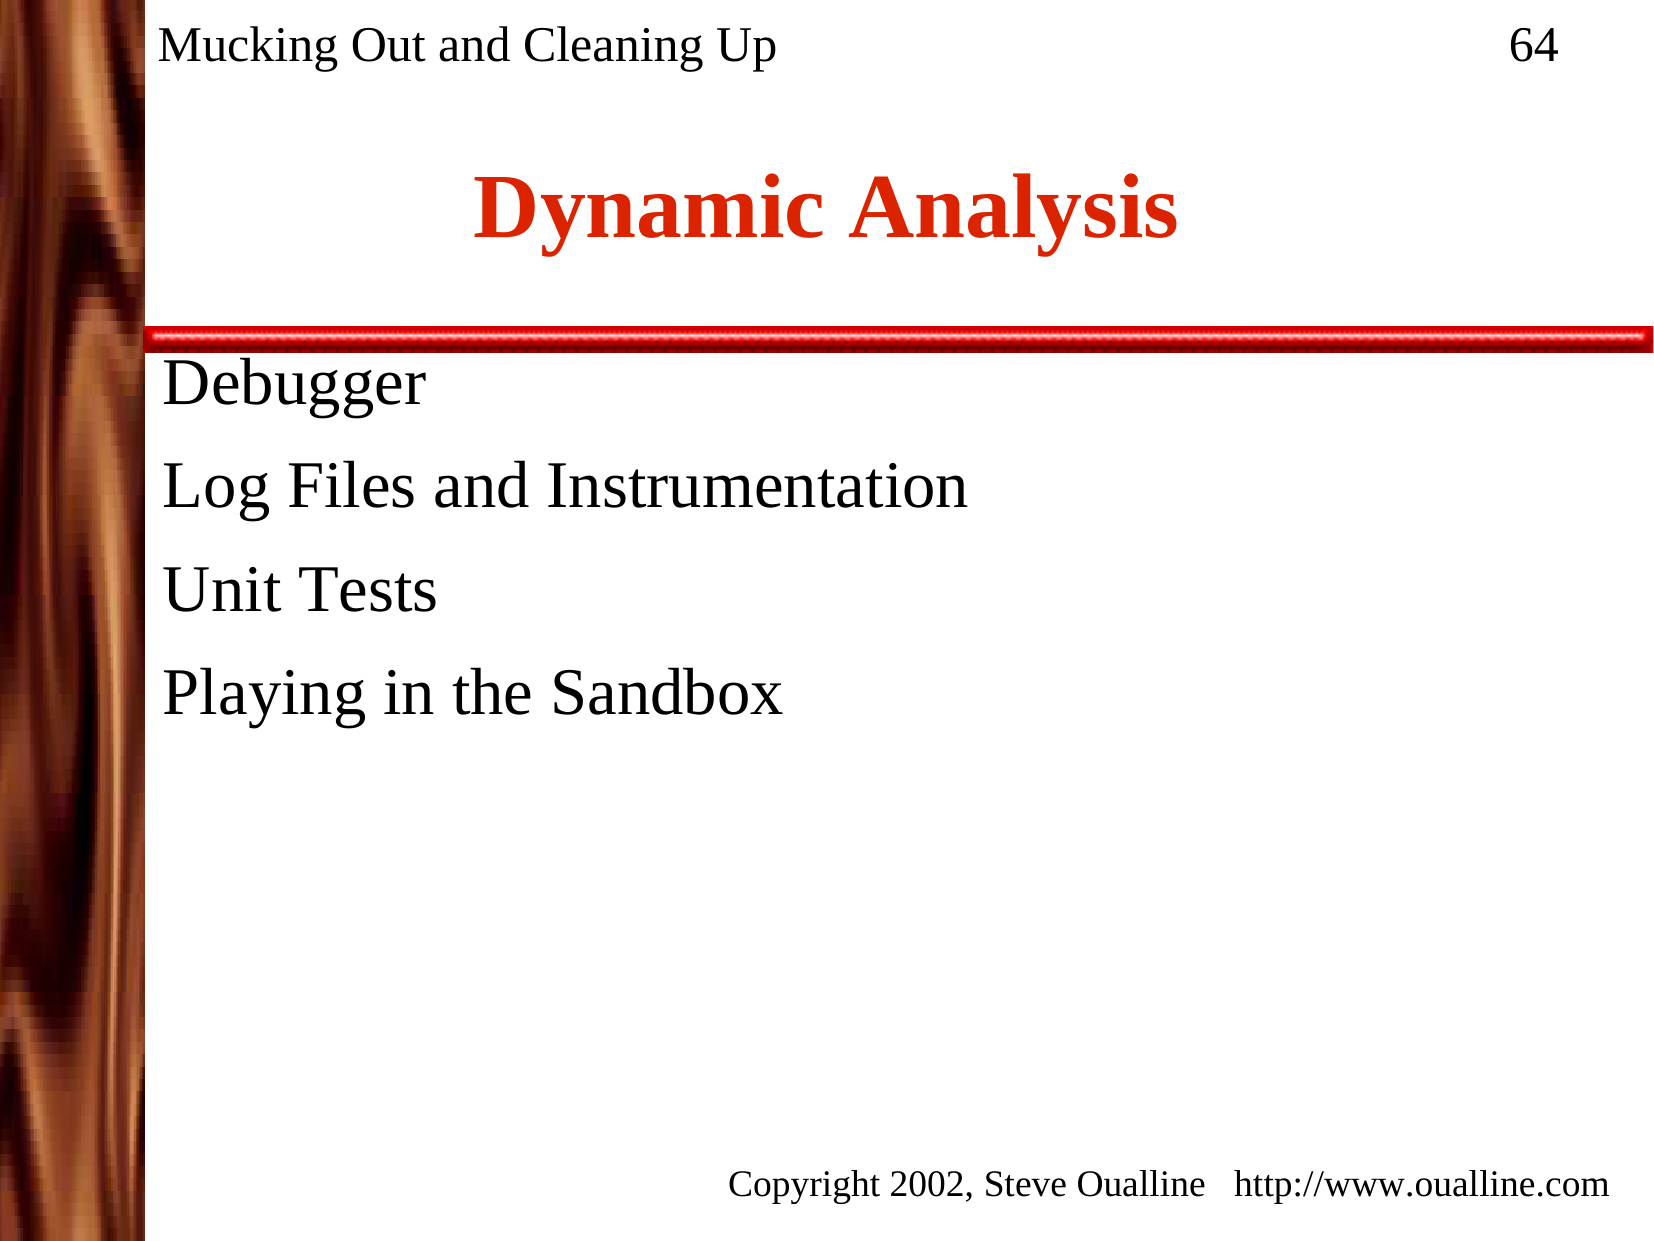

# Dynamic Analysis
Debugger
Log Files and Instrumentation
Unit Tests
Playing in the Sandbox